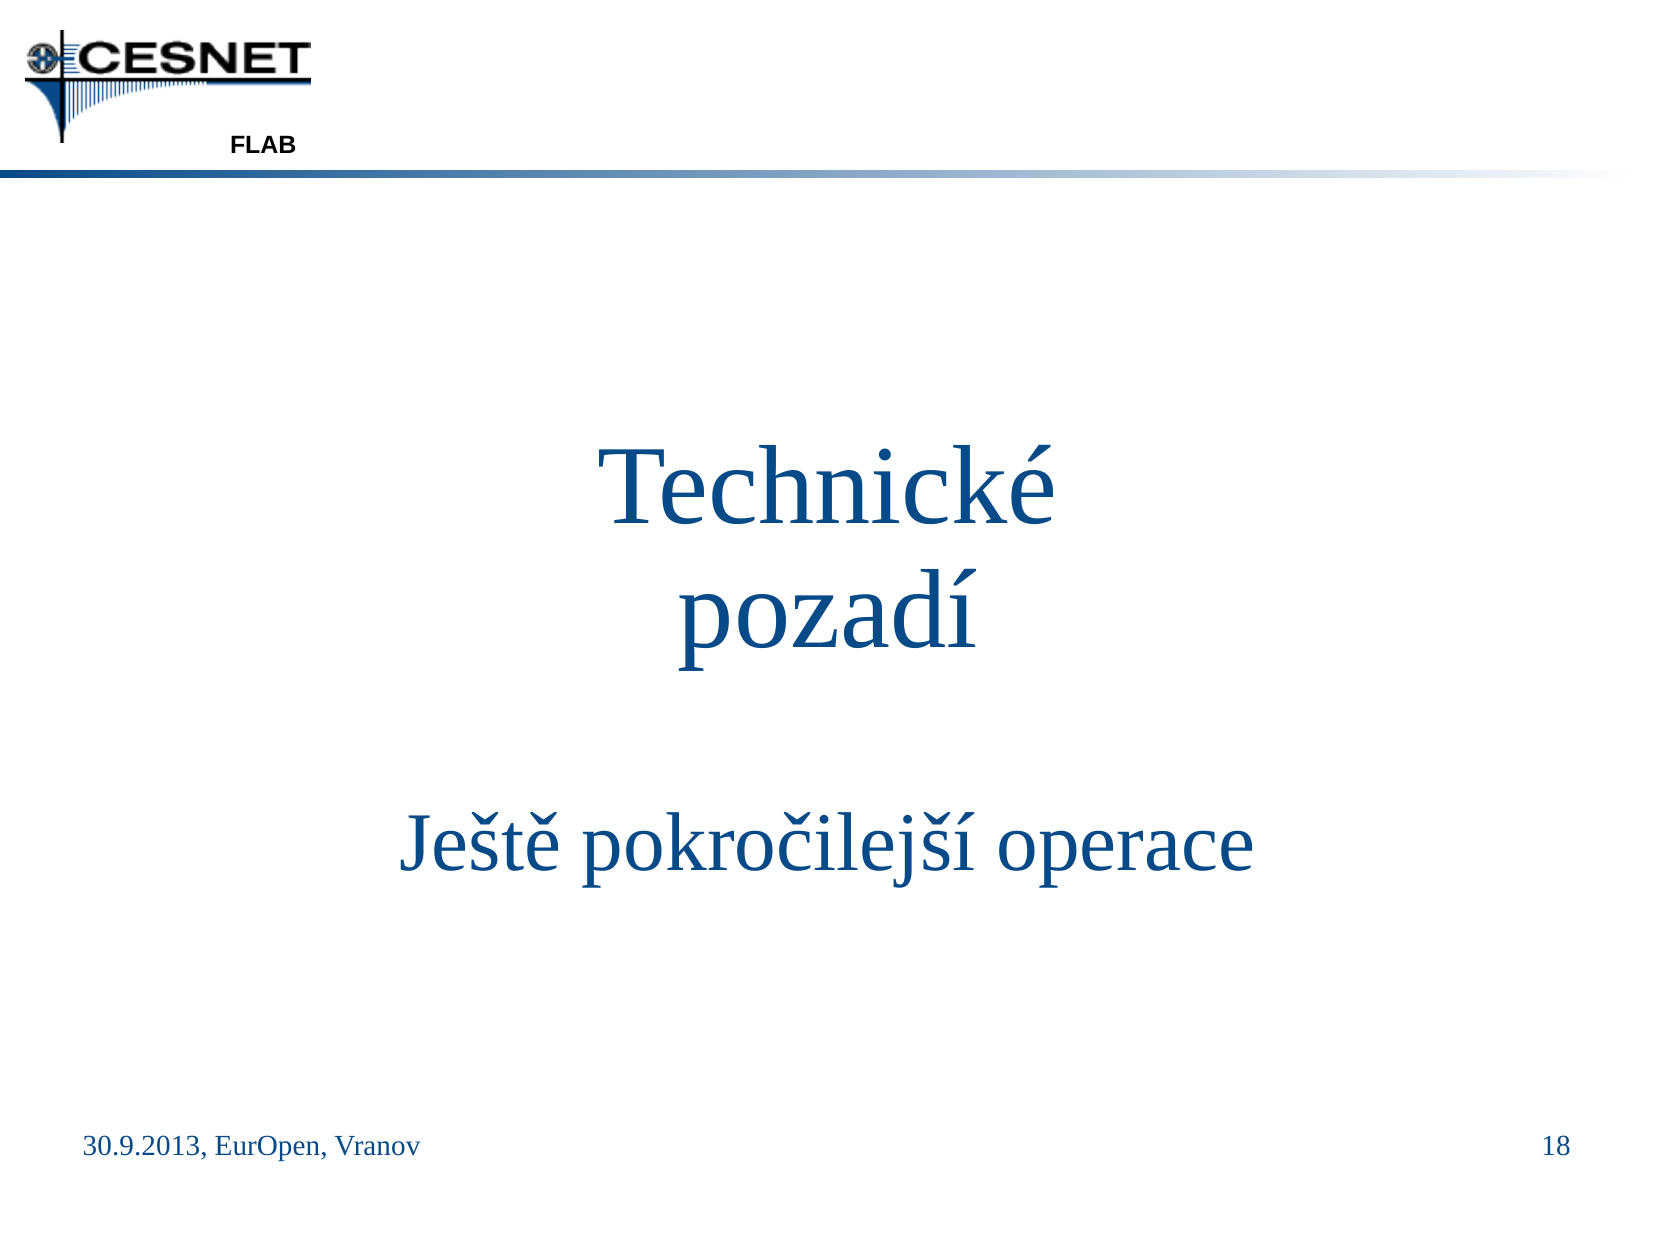

Technické
pozadí
Ještě pokročilejší operace
30.9.2013, EurOpen, Vranov
18